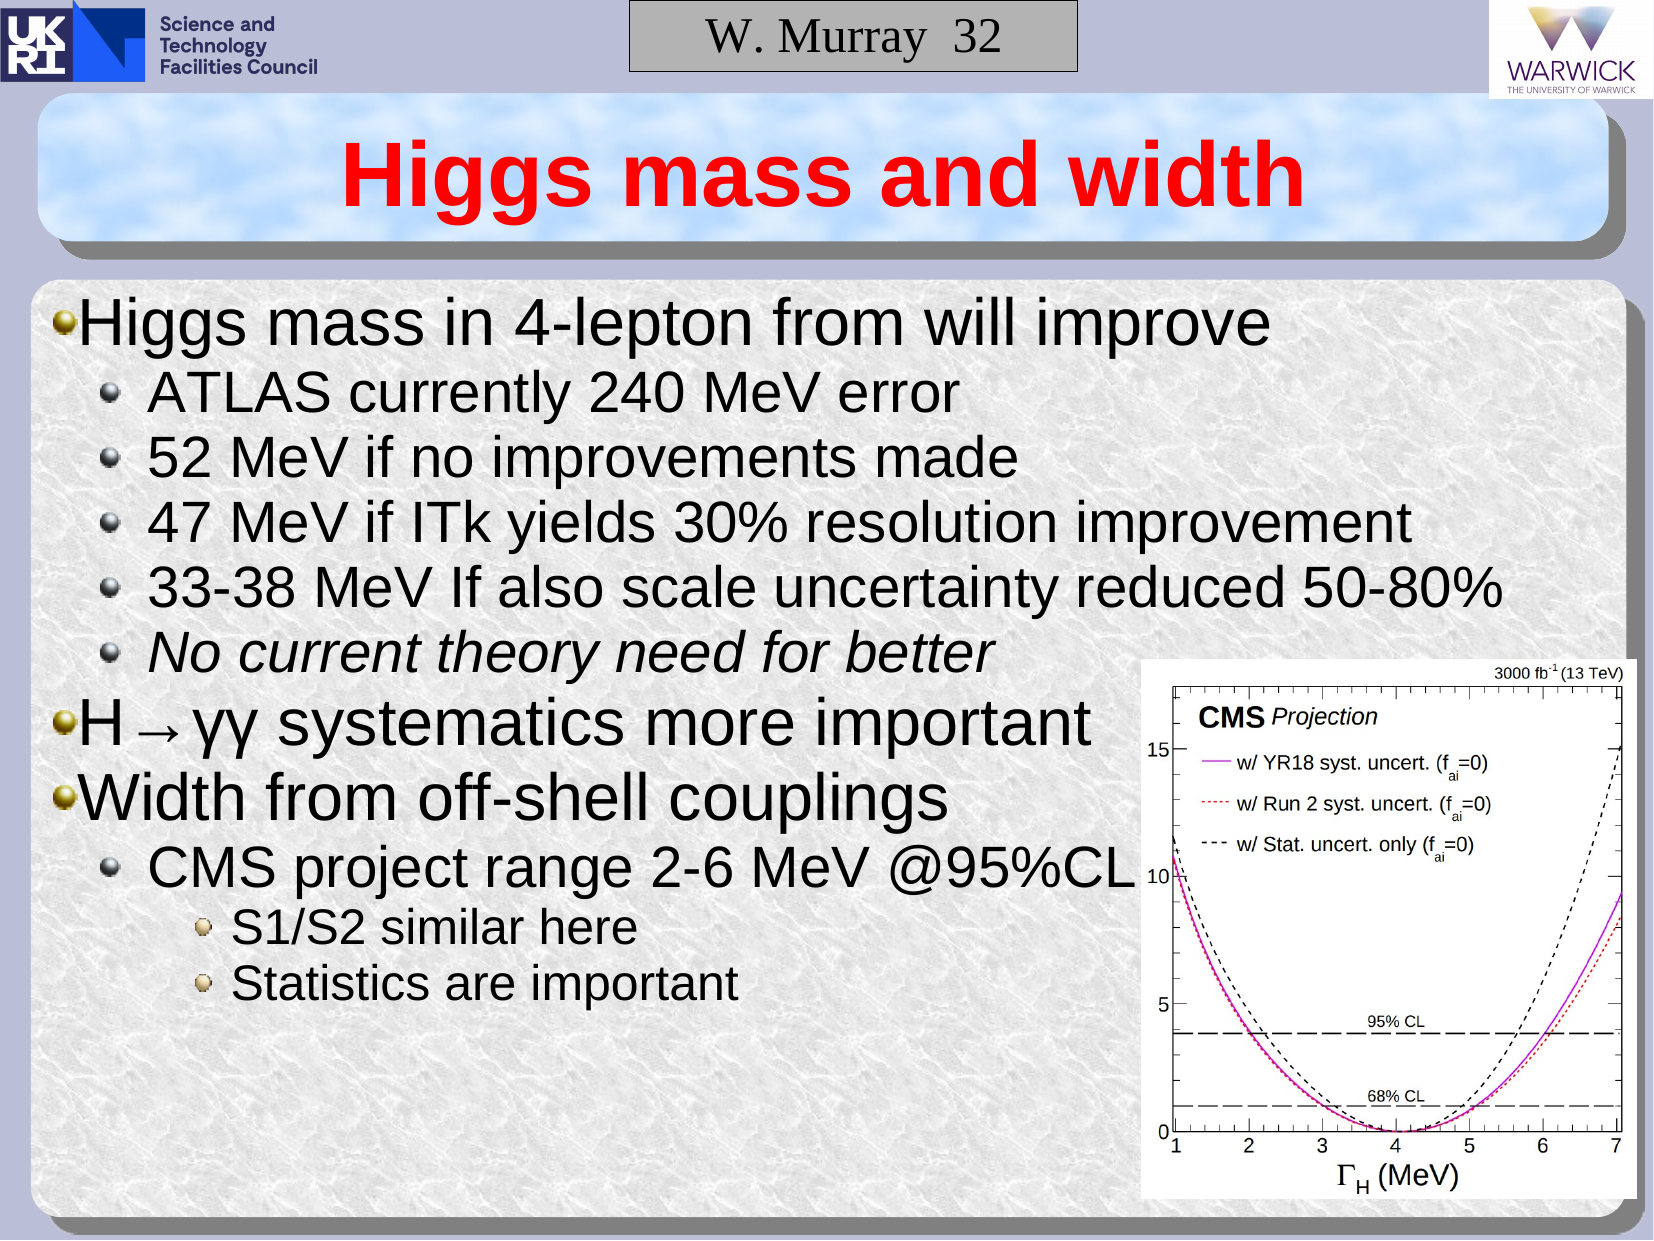

# Higgs mass and width
Higgs mass in 4-lepton from will improve
ATLAS currently 240 MeV error
52 MeV if no improvements made
47 MeV if ITk yields 30% resolution improvement
33-38 MeV If also scale uncertainty reduced 50-80%
No current theory need for better
H→γγ systematics more important
Width from off-shell couplings
CMS project range 2-6 MeV @95%CL
S1/S2 similar here
Statistics are important